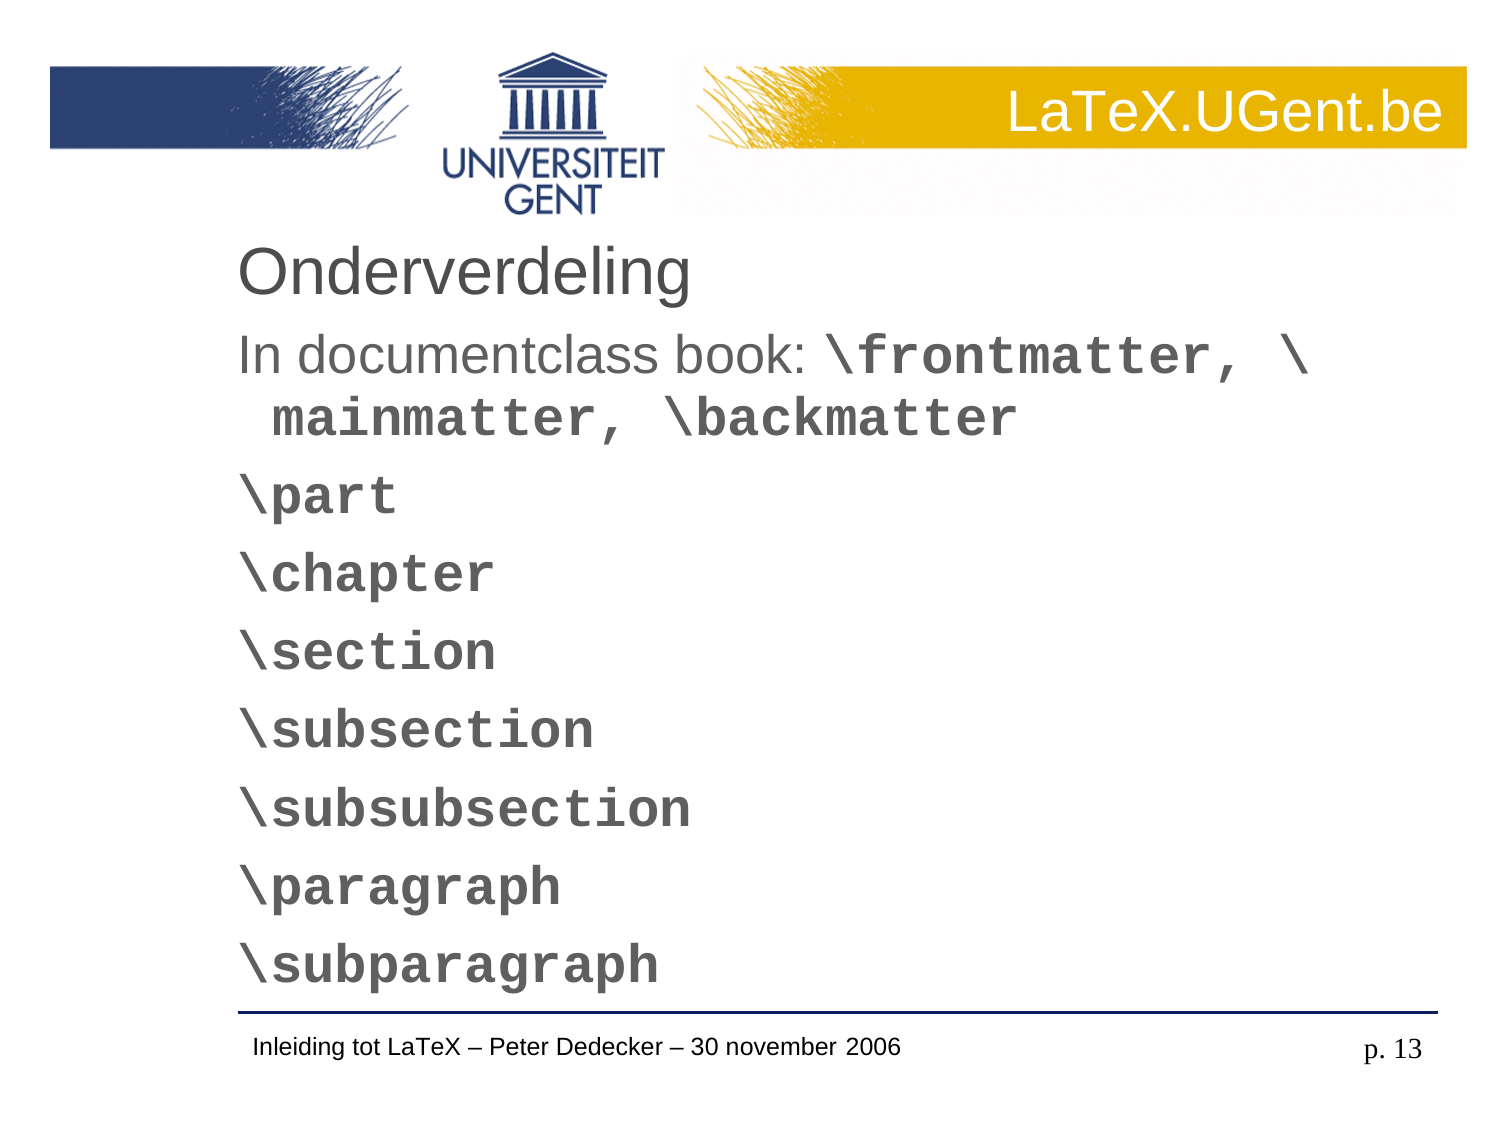

# Onderverdeling
In documentclass book: \frontmatter, \mainmatter, \backmatter
\part
\chapter
\section
\subsection
\subsubsection
\paragraph
\subparagraph
13